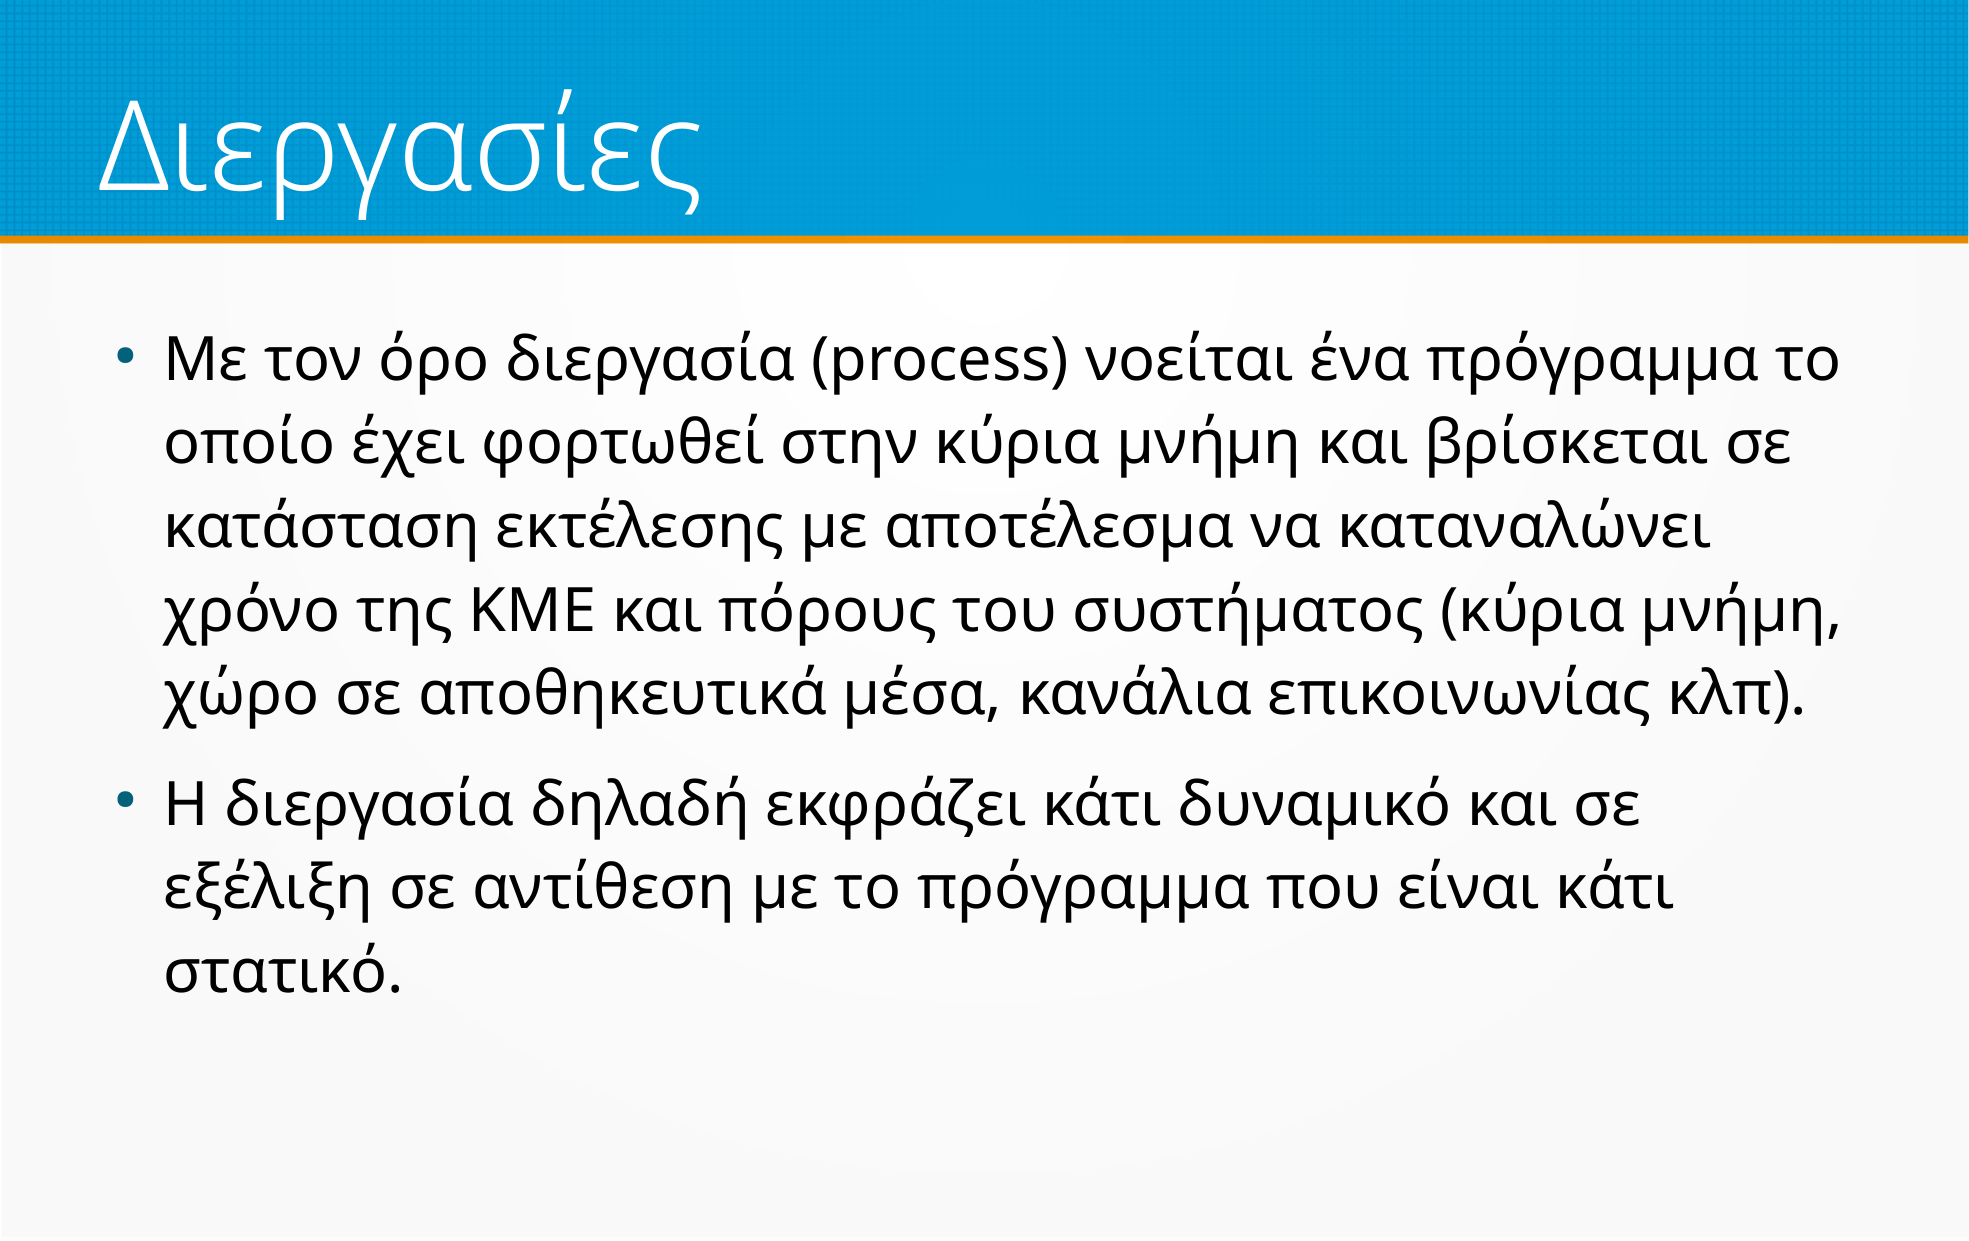

# Διεργασίες
Με τον όρο διεργασία (process) νοείται ένα πρόγραμμα το οποίο έχει φορτωθεί στην κύρια μνήμη και βρίσκεται σε κατάσταση εκτέλεσης με αποτέλεσμα να καταναλώνει χρόνο της ΚΜΕ και πόρους του συστήματος (κύρια μνήμη, χώρο σε αποθηκευτικά μέσα, κανάλια επικοινωνίας κλπ).
Η διεργασία δηλαδή εκφράζει κάτι δυναμικό και σε εξέλιξη σε αντίθεση με το πρόγραμμα που είναι κάτι στατικό.